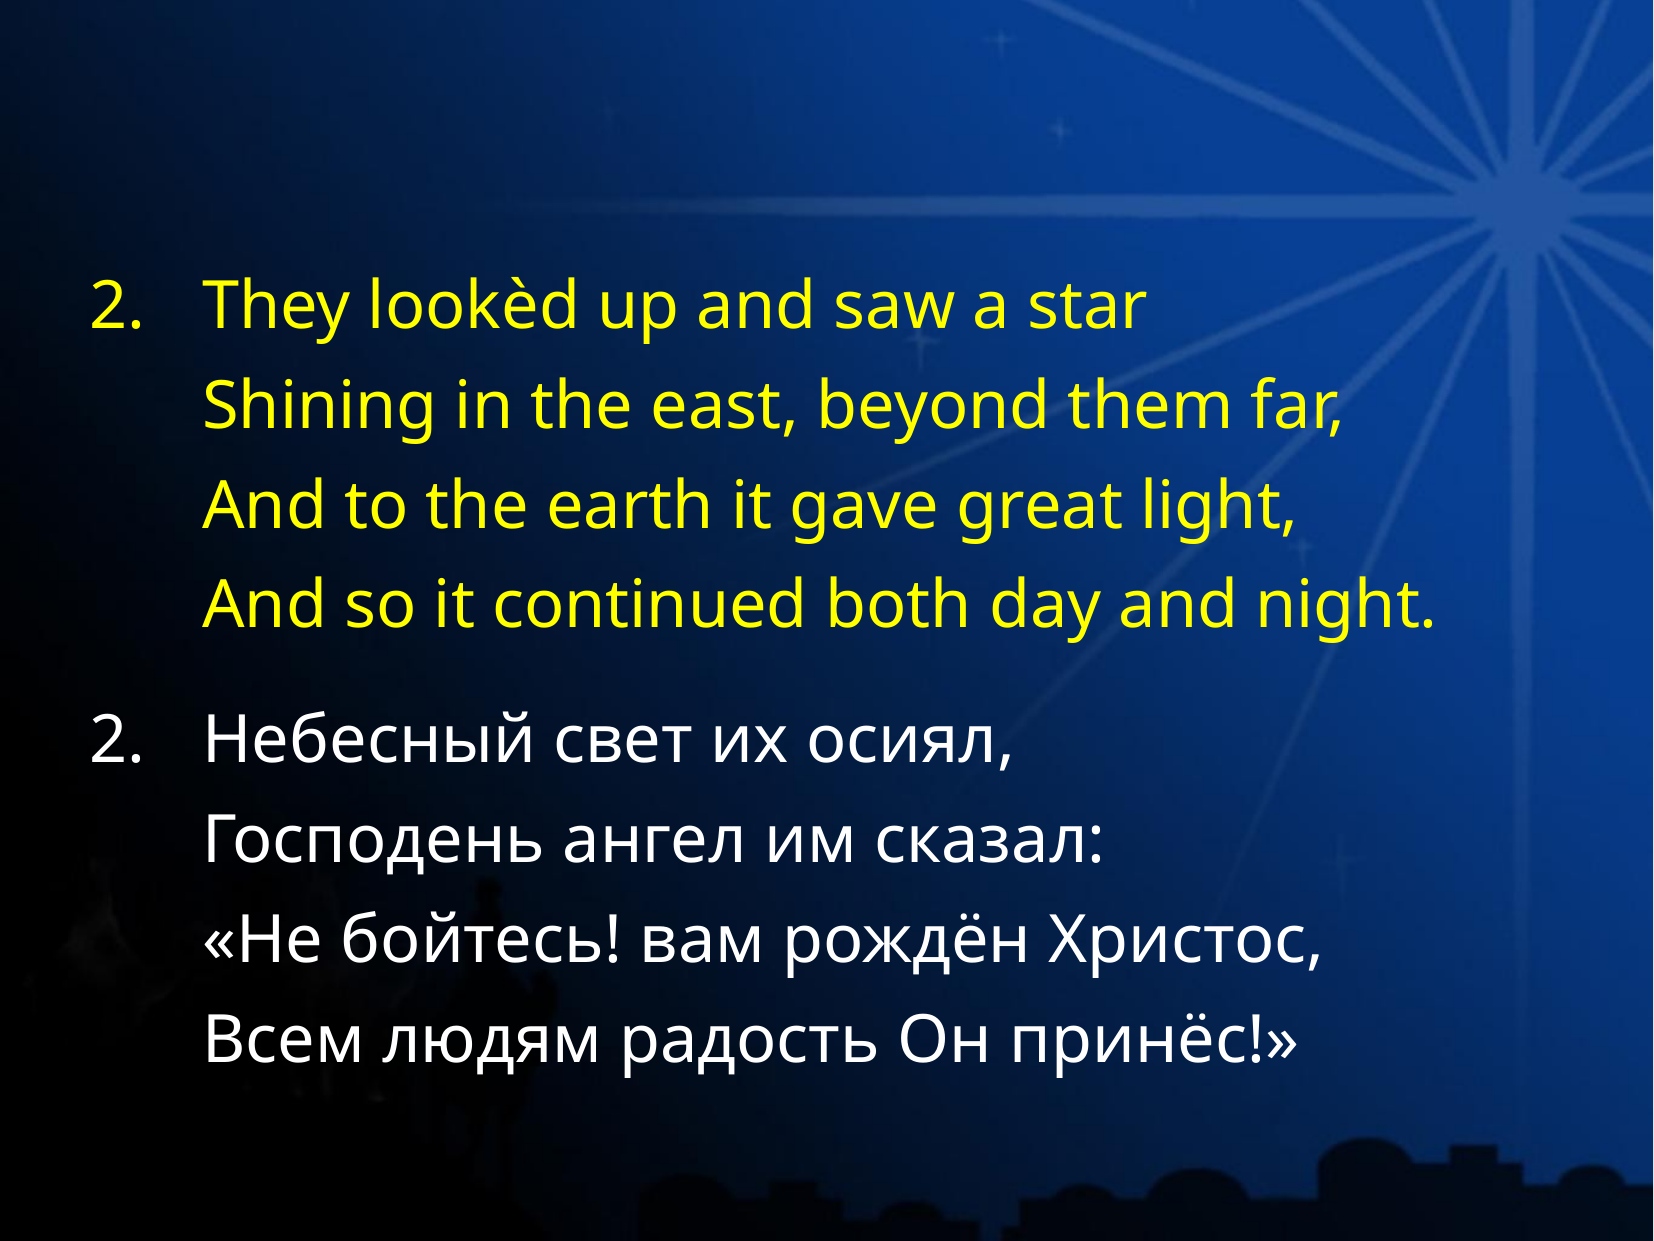

2.	They lookèd up and saw a star
	Shining in the east, beyond them far,
	And to the earth it gave great light,
	And so it continued both day and night.
2.	Небесный свет их осиял,
	Господень ангел им сказал:
	«Не бойтесь! вам рождён Христос,
	Всем людям радость Он принёс!»